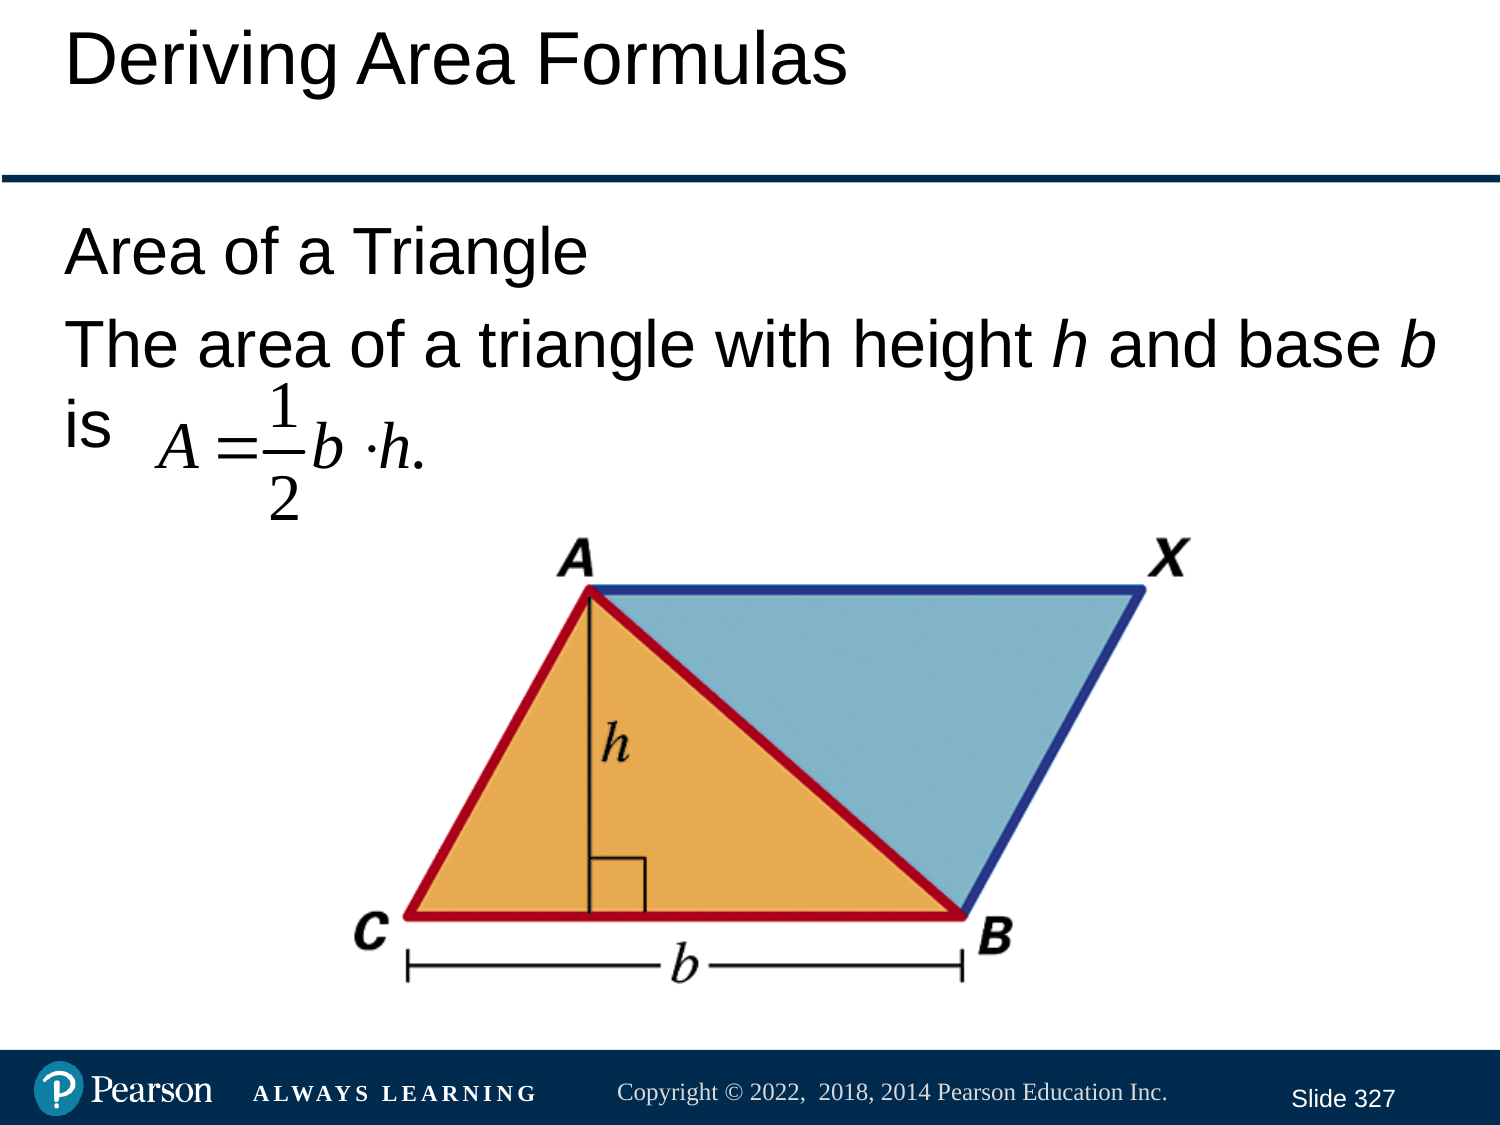

# Deriving Area Formulas
Area of a Triangle
The area of a triangle with height h and base b is